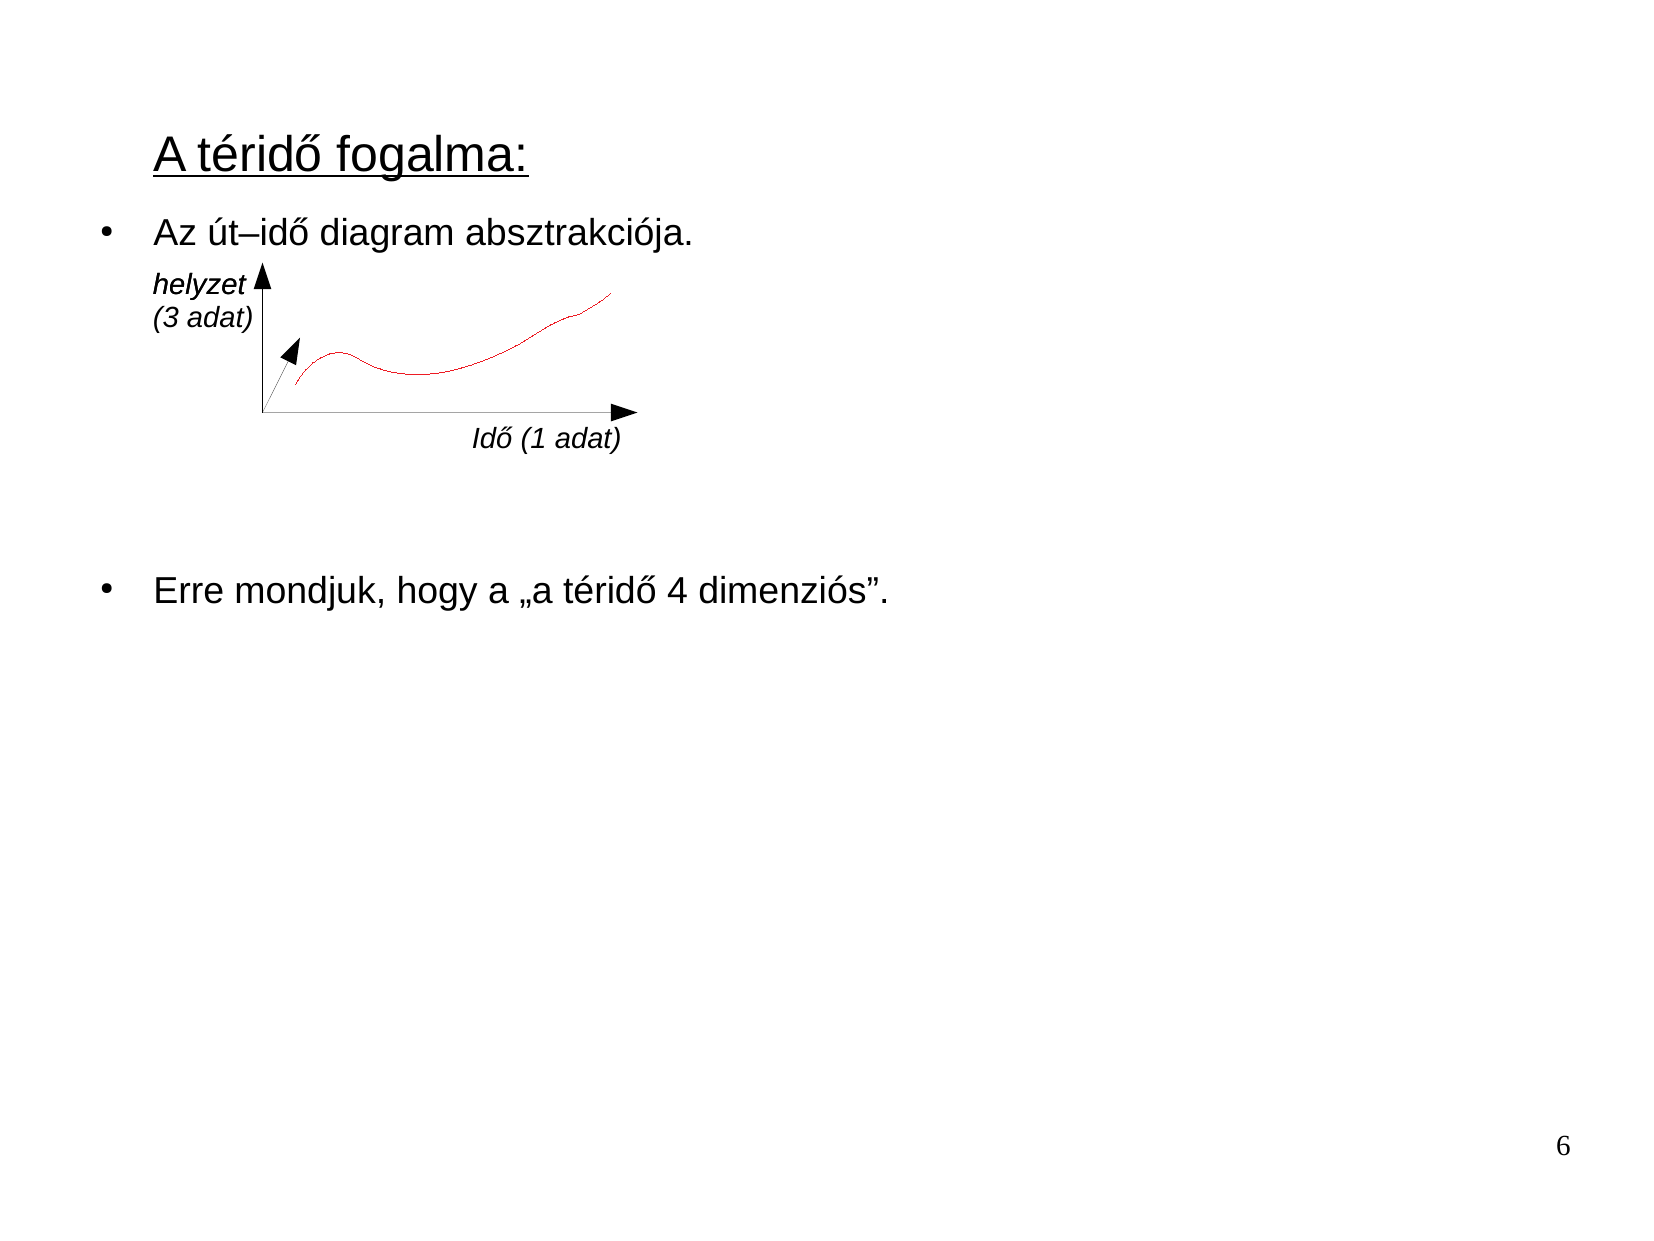

# A téridő fogalma:
Az út–idő diagram absztrakciója.
Erre mondjuk, hogy a „a téridő 4 dimenziós”.
helyzet
(3 adat)
helyzet
Idő (1 adat)
6